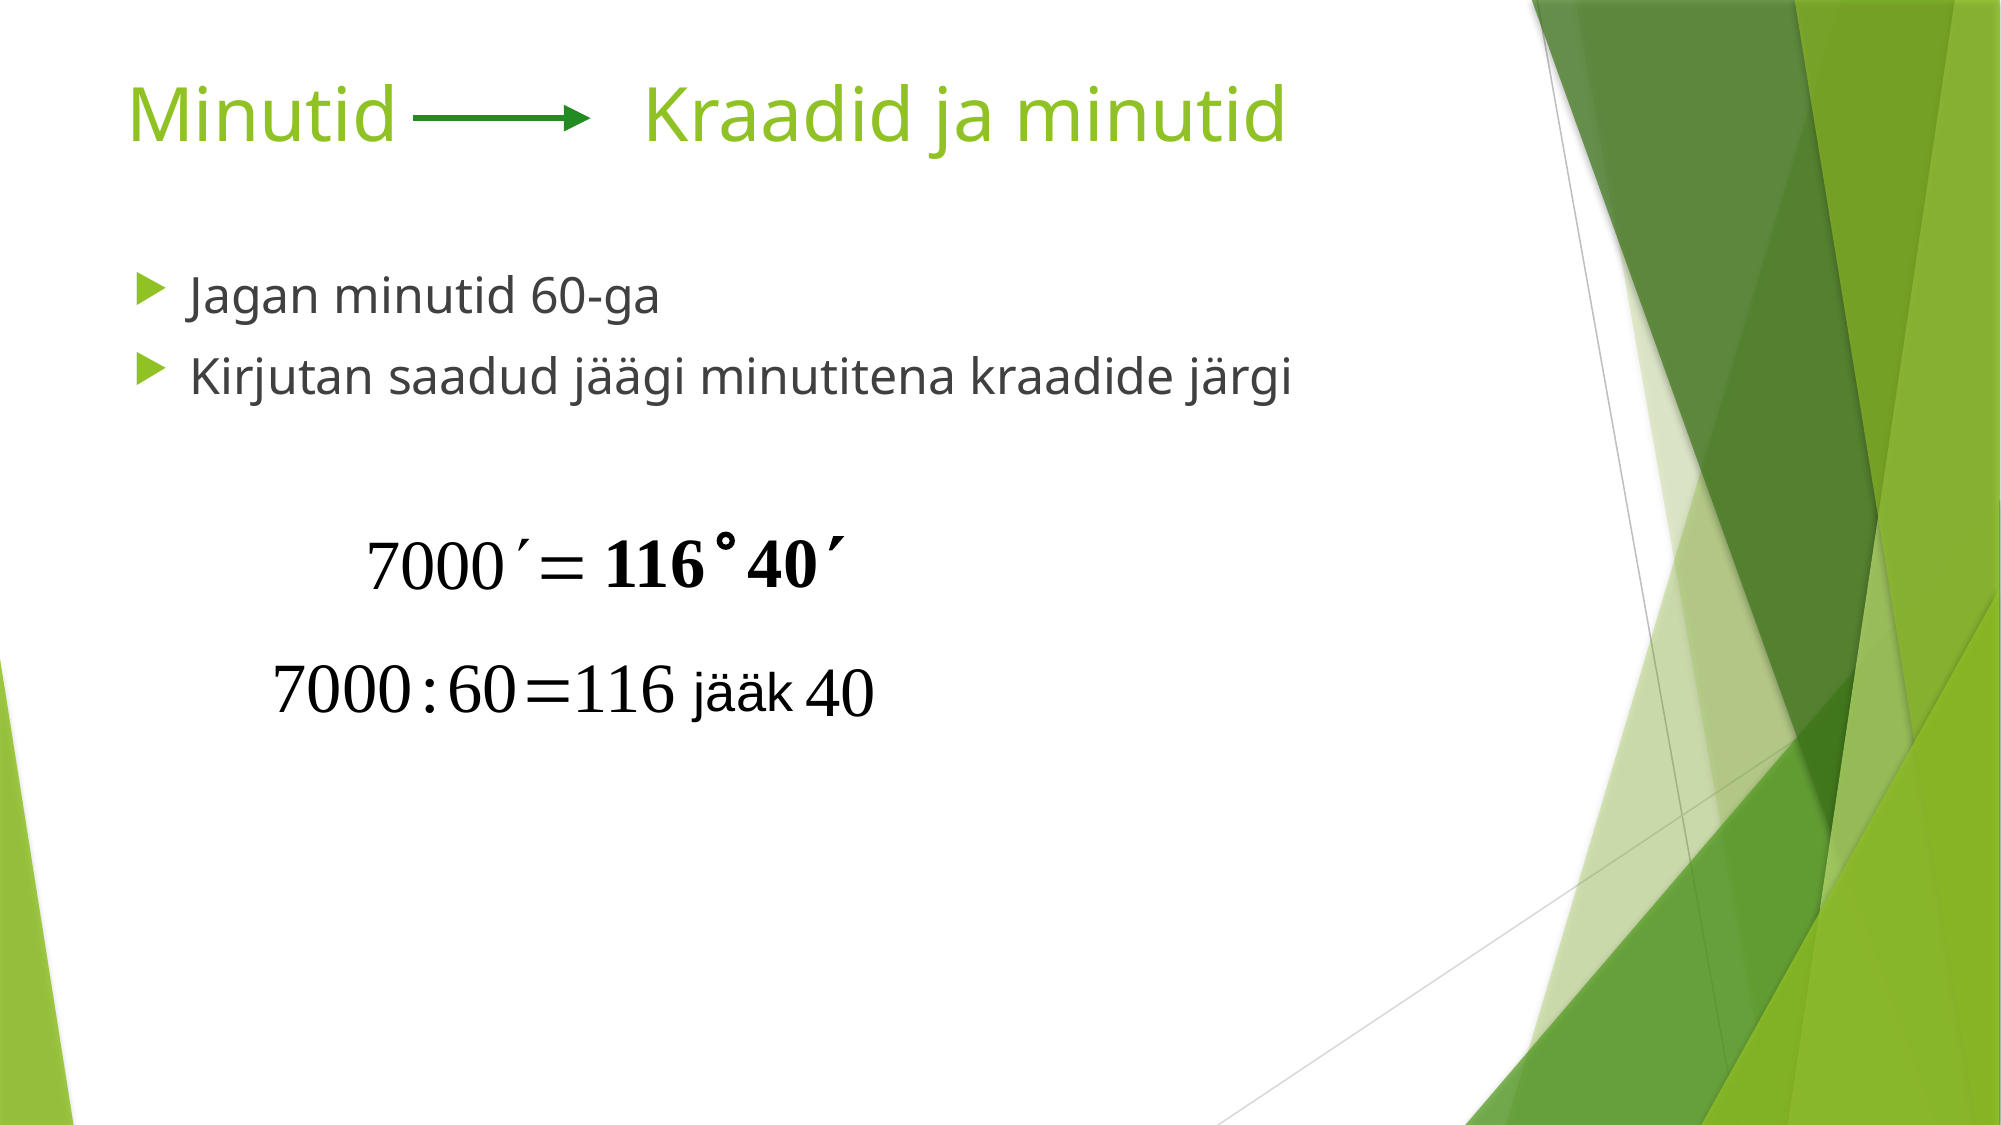

# Minutid				Kraadid ja minutid
Jagan minutid 60-ga
Kirjutan saadud jäägi minutitena kraadide järgi
jääk